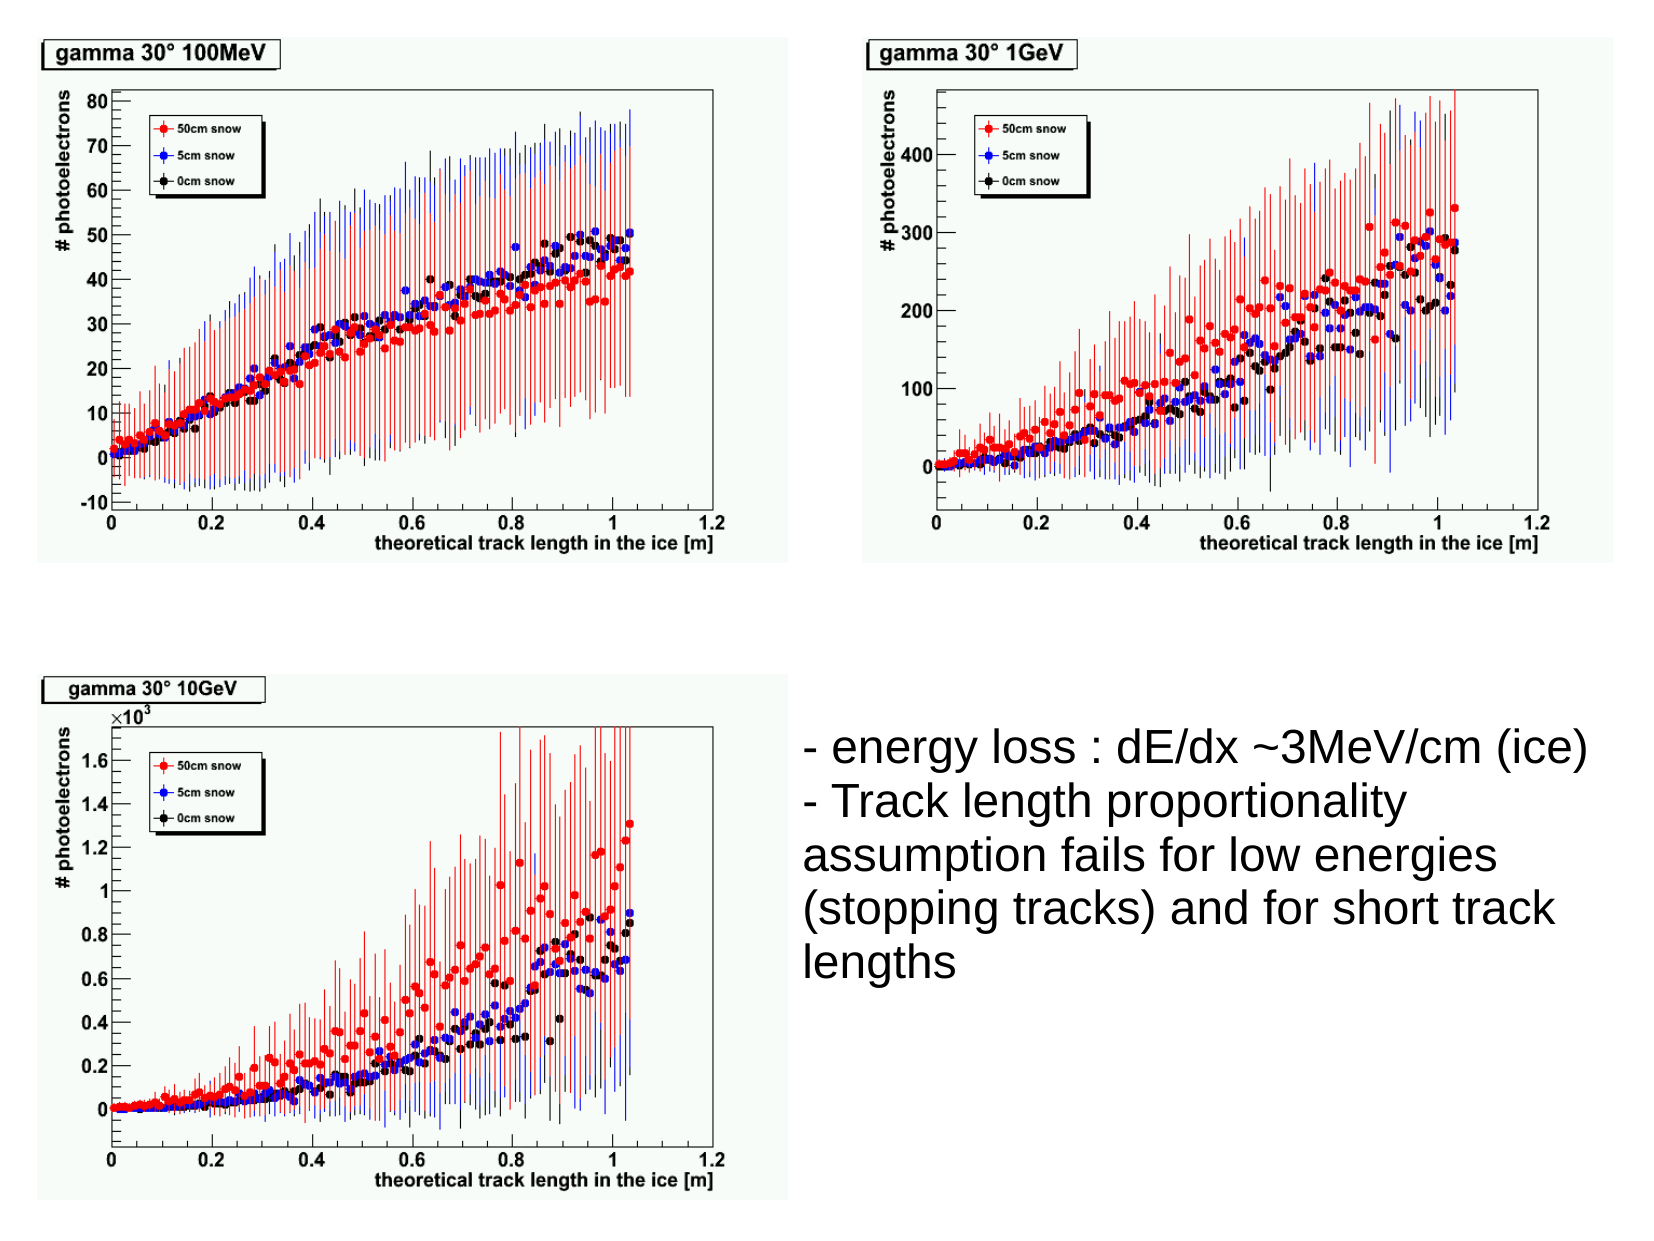

- energy loss : dE/dx ~3MeV/cm (ice)
- Track length proportionality assumption fails for low energies (stopping tracks) and for short track lengths